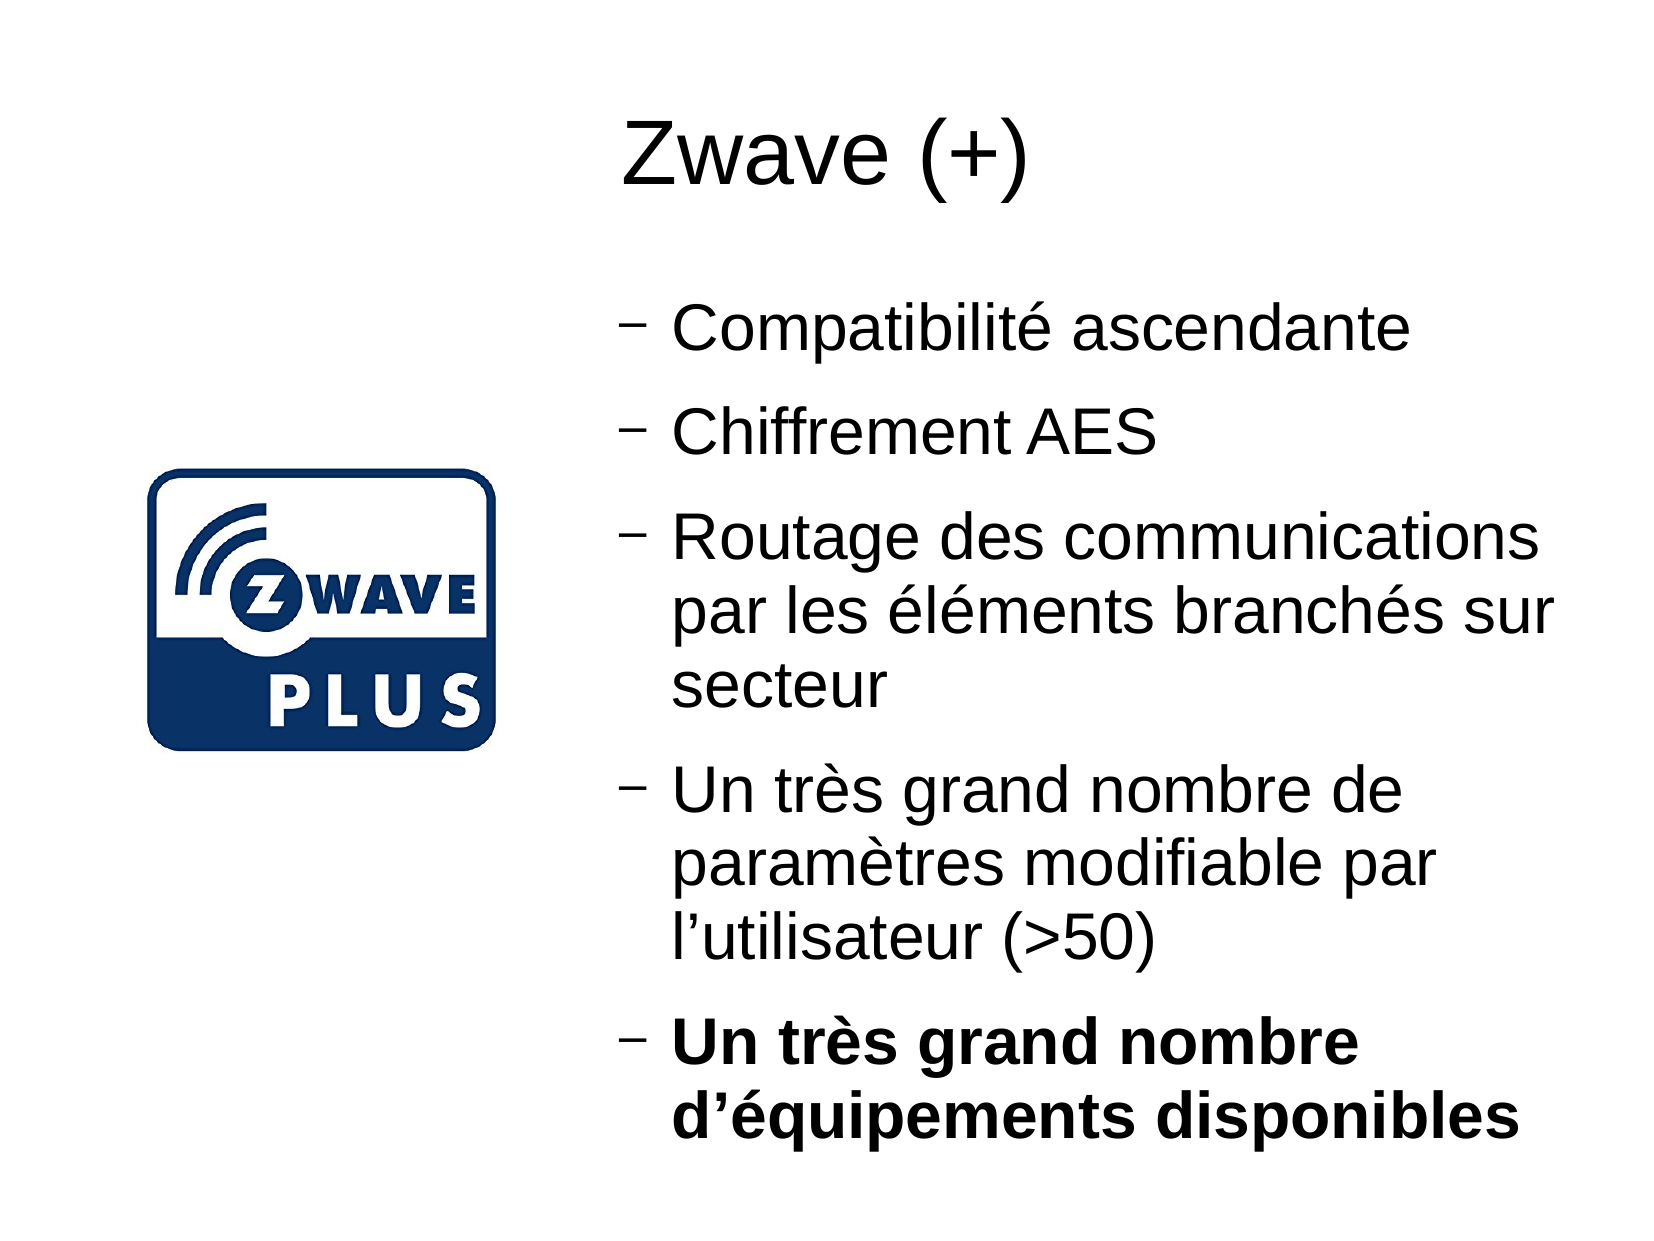

# Zwave (+)
Compatibilité ascendante
Chiffrement AES
Routage des communications par les éléments branchés sur secteur
Un très grand nombre de paramètres modifiable par l’utilisateur (>50)
Un très grand nombre d’équipements disponibles